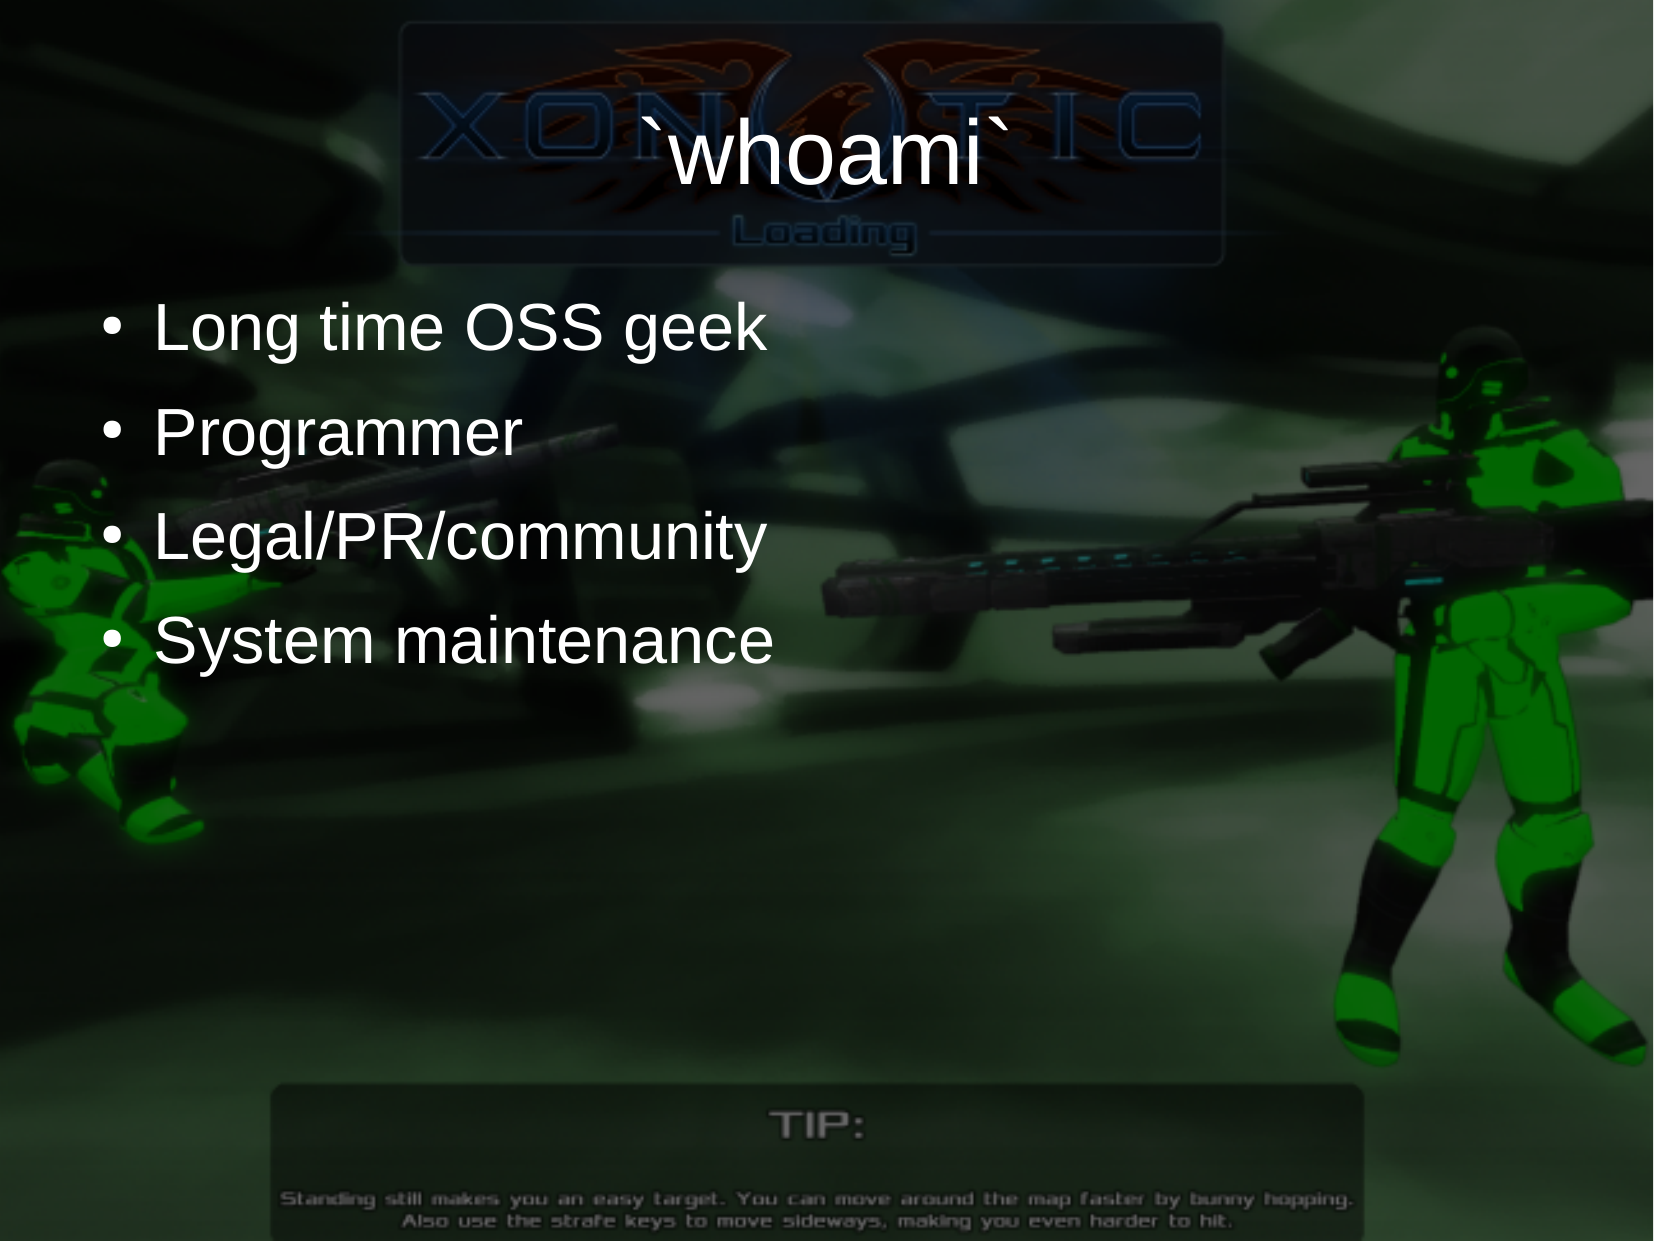

# `whoami`
Long time OSS geek
Programmer
Legal/PR/community
System maintenance